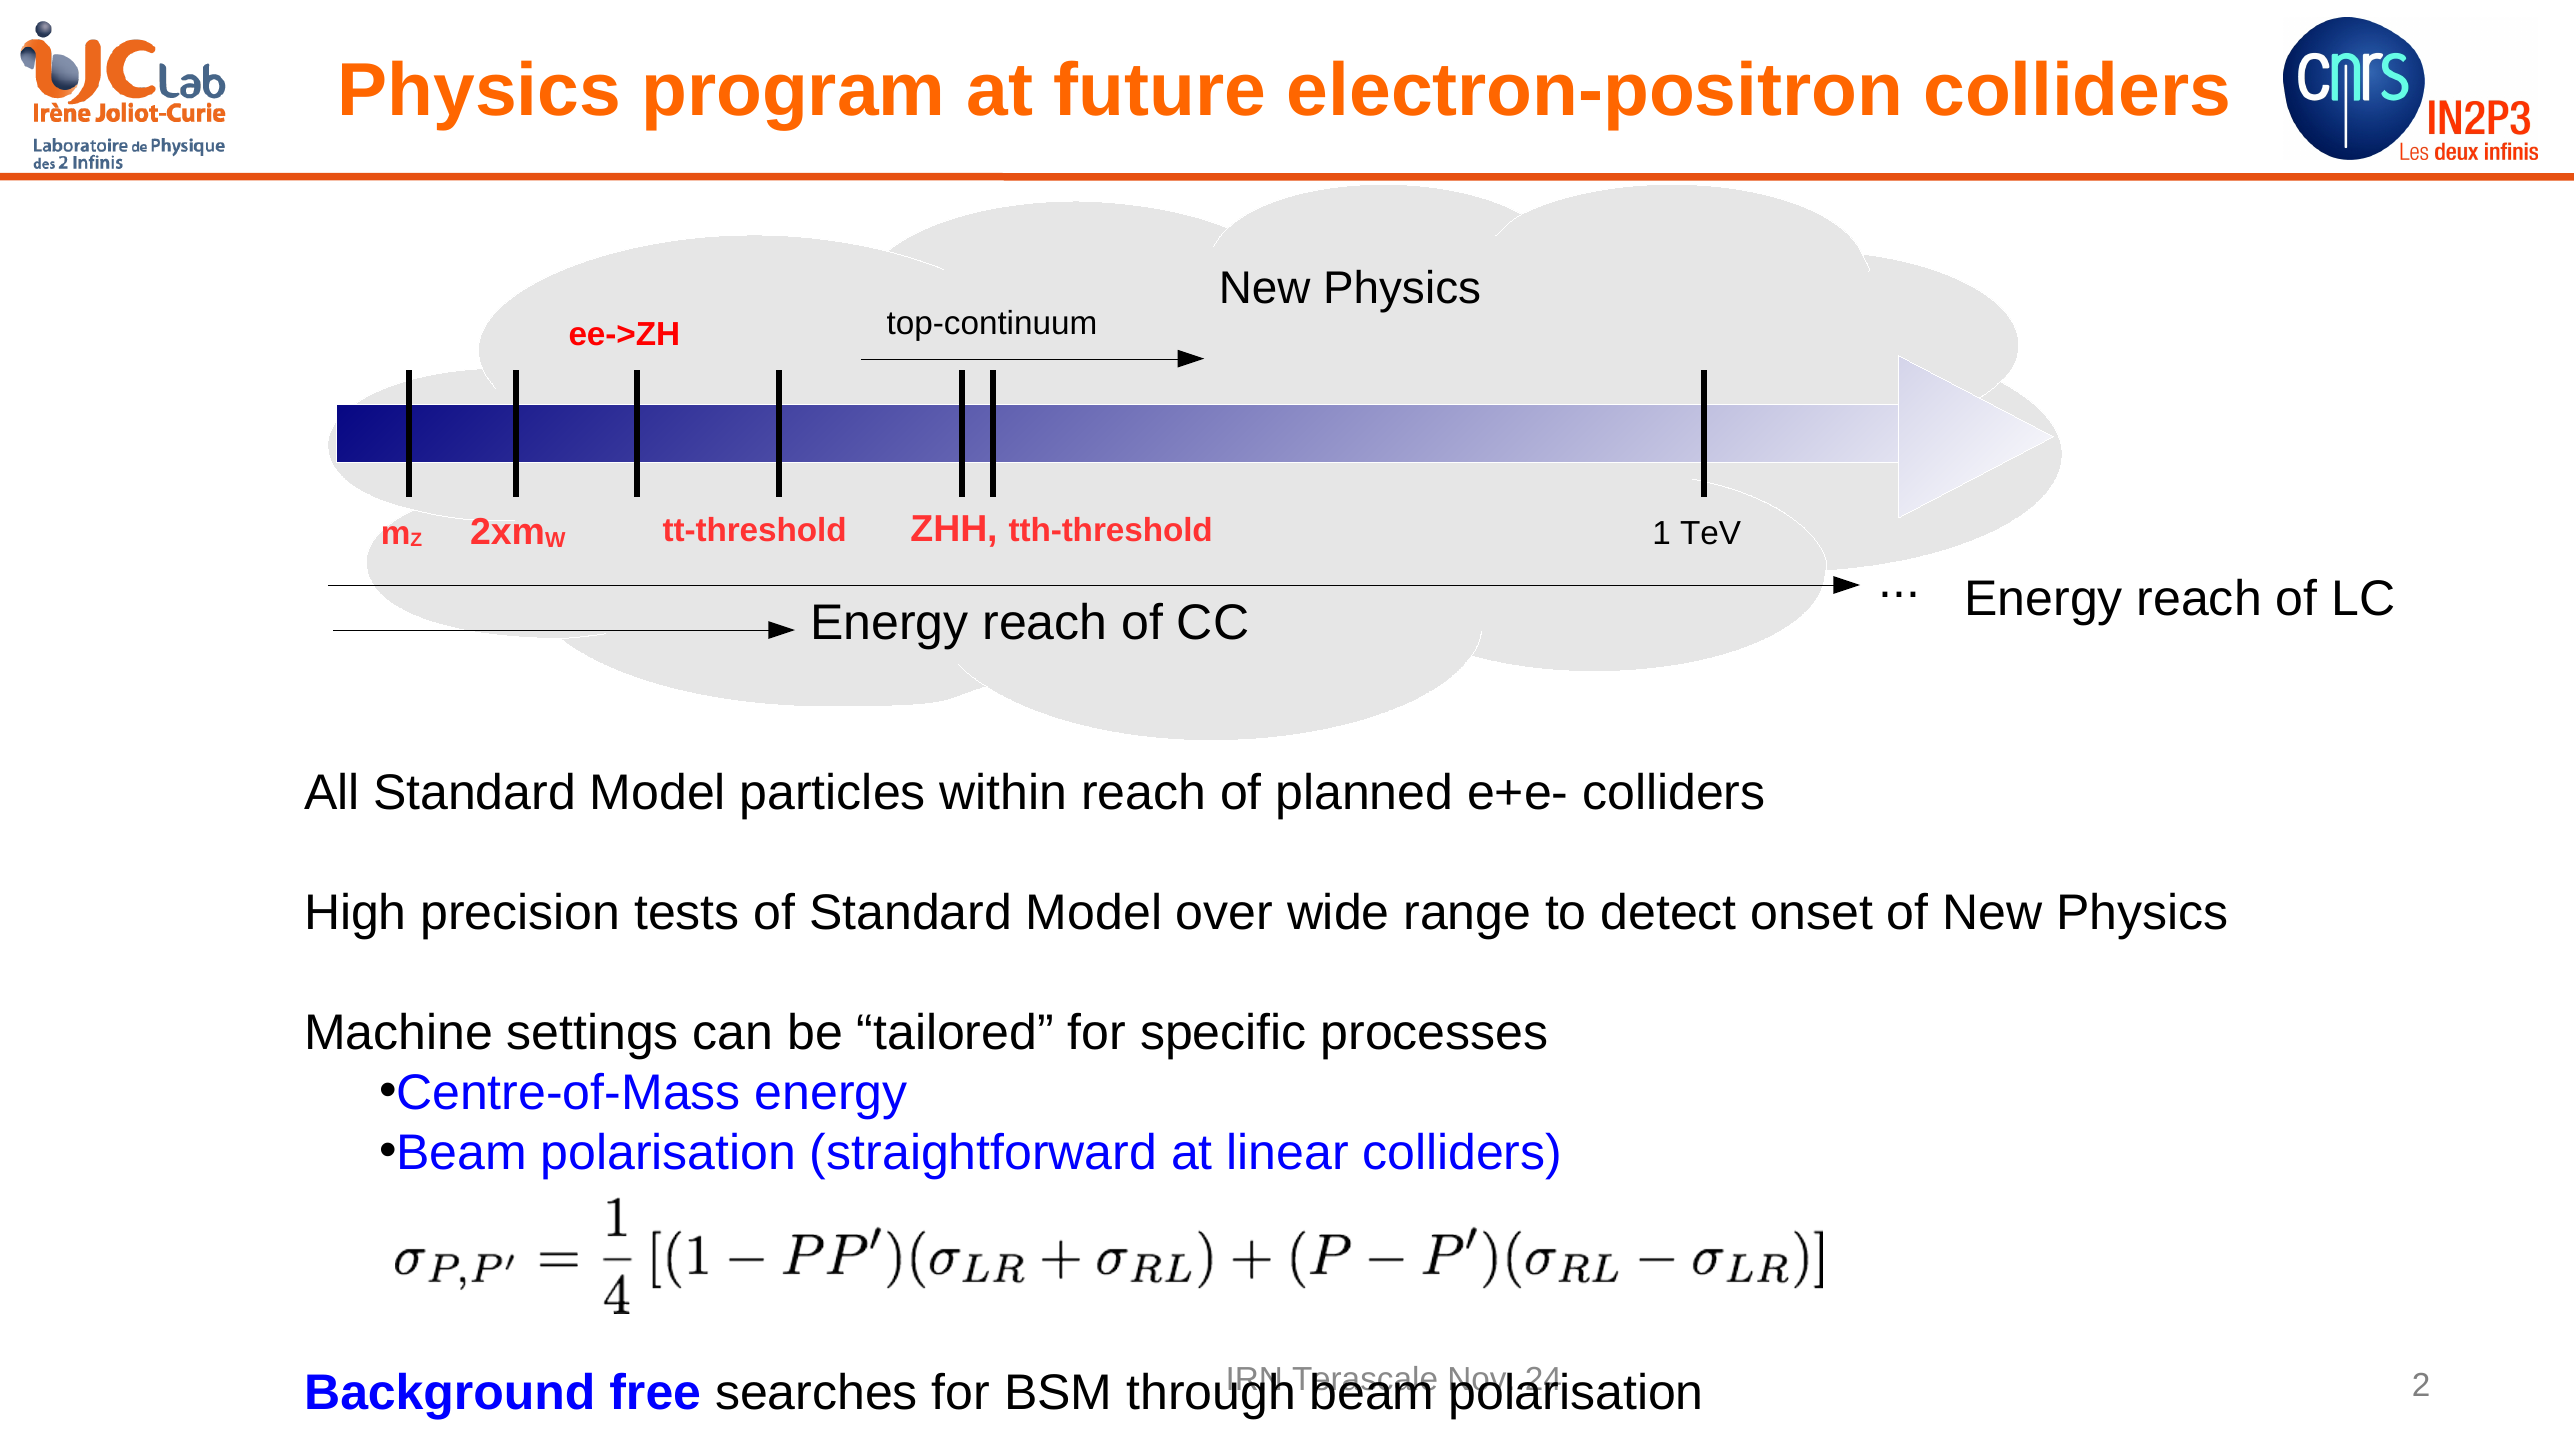

# Physics program at future electron-positron colliders
New Physics
top-continuum
ee->ZH
 ZHH, tth-threshold
2xmW
tt-threshold
mZ
1 TeV
...
Energy reach of LC
Energy reach of CC
All Standard Model particles within reach of planned e+e- colliders
High precision tests of Standard Model over wide range to detect onset of New Physics
Machine settings can be “tailored” for specific processes
Centre-of-Mass energy
Beam polarisation (straightforward at linear colliders)
Background free searches for BSM through beam polarisation
2